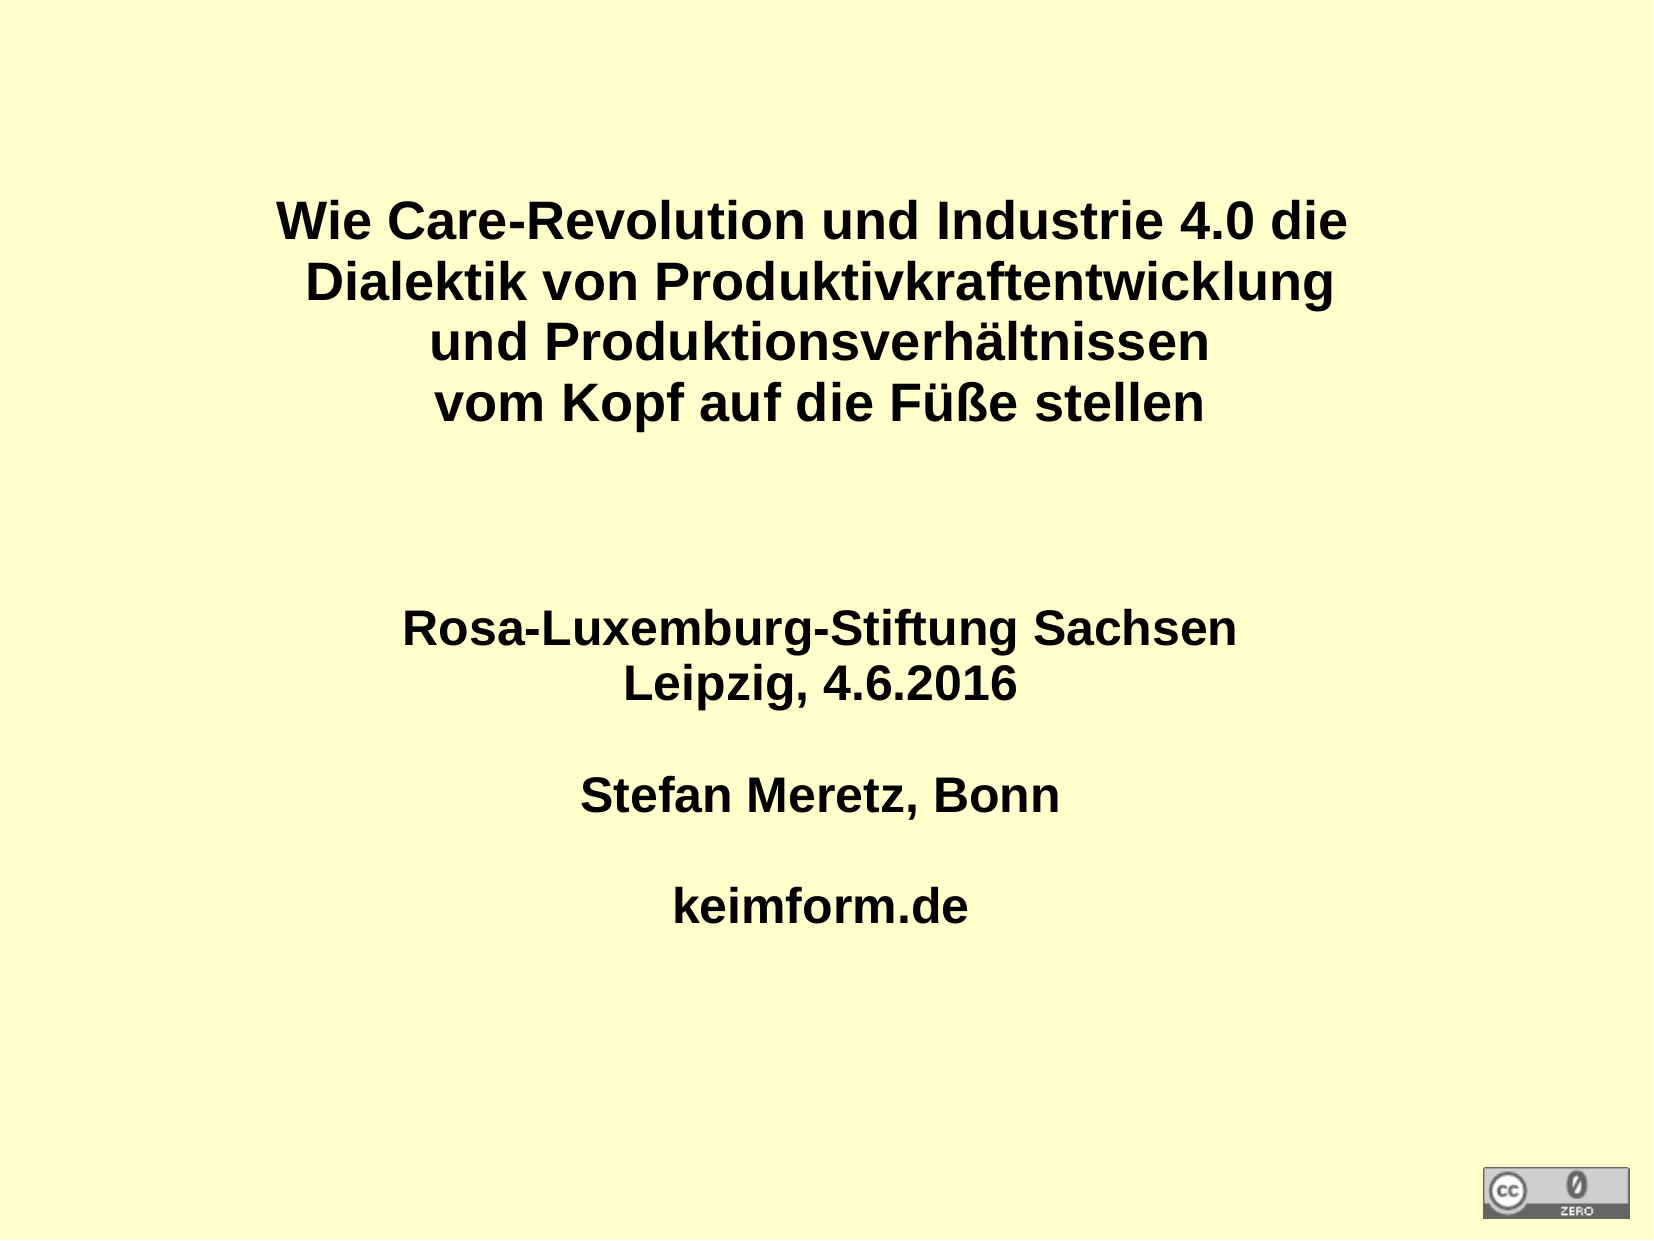

Wie Care-Revolution und Industrie 4.0 die
Dialektik von Produktivkraftentwicklung
und Produktionsverhältnissen
vom Kopf auf die Füße stellen
Rosa-Luxemburg-Stiftung Sachsen
Leipzig, 4.6.2016
Stefan Meretz, Bonn
keimform.de